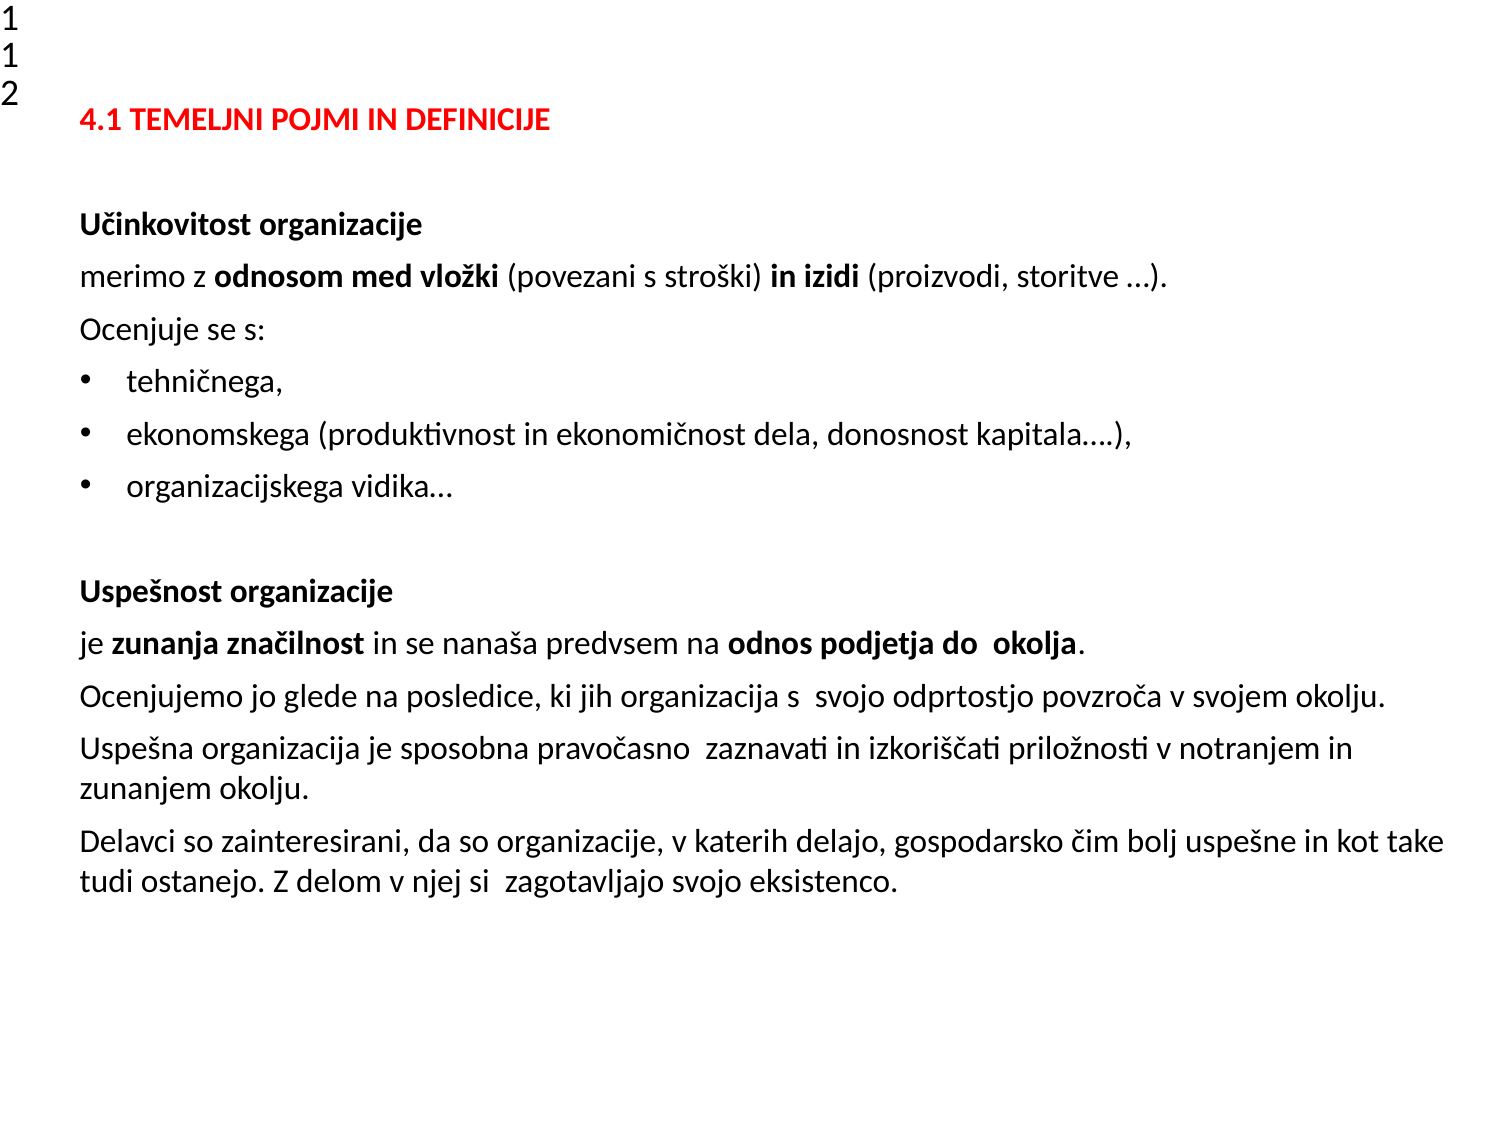

4.1 TEMELJNI POJMI IN DEFINICIJE
Učinkovitost organizacije
merimo z odnosom med vložki (povezani s stroški) in izidi (proizvodi, storitve …).
Ocenjuje se s:
tehničnega,
ekonomskega (produktivnost in ekonomičnost dela, donosnost kapitala….),
organizacijskega vidika…
Uspešnost organizacije
je zunanja značilnost in se nanaša predvsem na odnos podjetja do okolja.
Ocenjujemo jo glede na posledice, ki jih organizacija s svojo odprtostjo povzroča v svojem okolju.
Uspešna organizacija je sposobna pravočasno zaznavati in izkoriščati priložnosti v notranjem in zunanjem okolju.
Delavci so zainteresirani, da so organizacije, v katerih delajo, gospodarsko čim bolj uspešne in kot take tudi ostanejo. Z delom v njej si zagotavljajo svojo eksistenco.